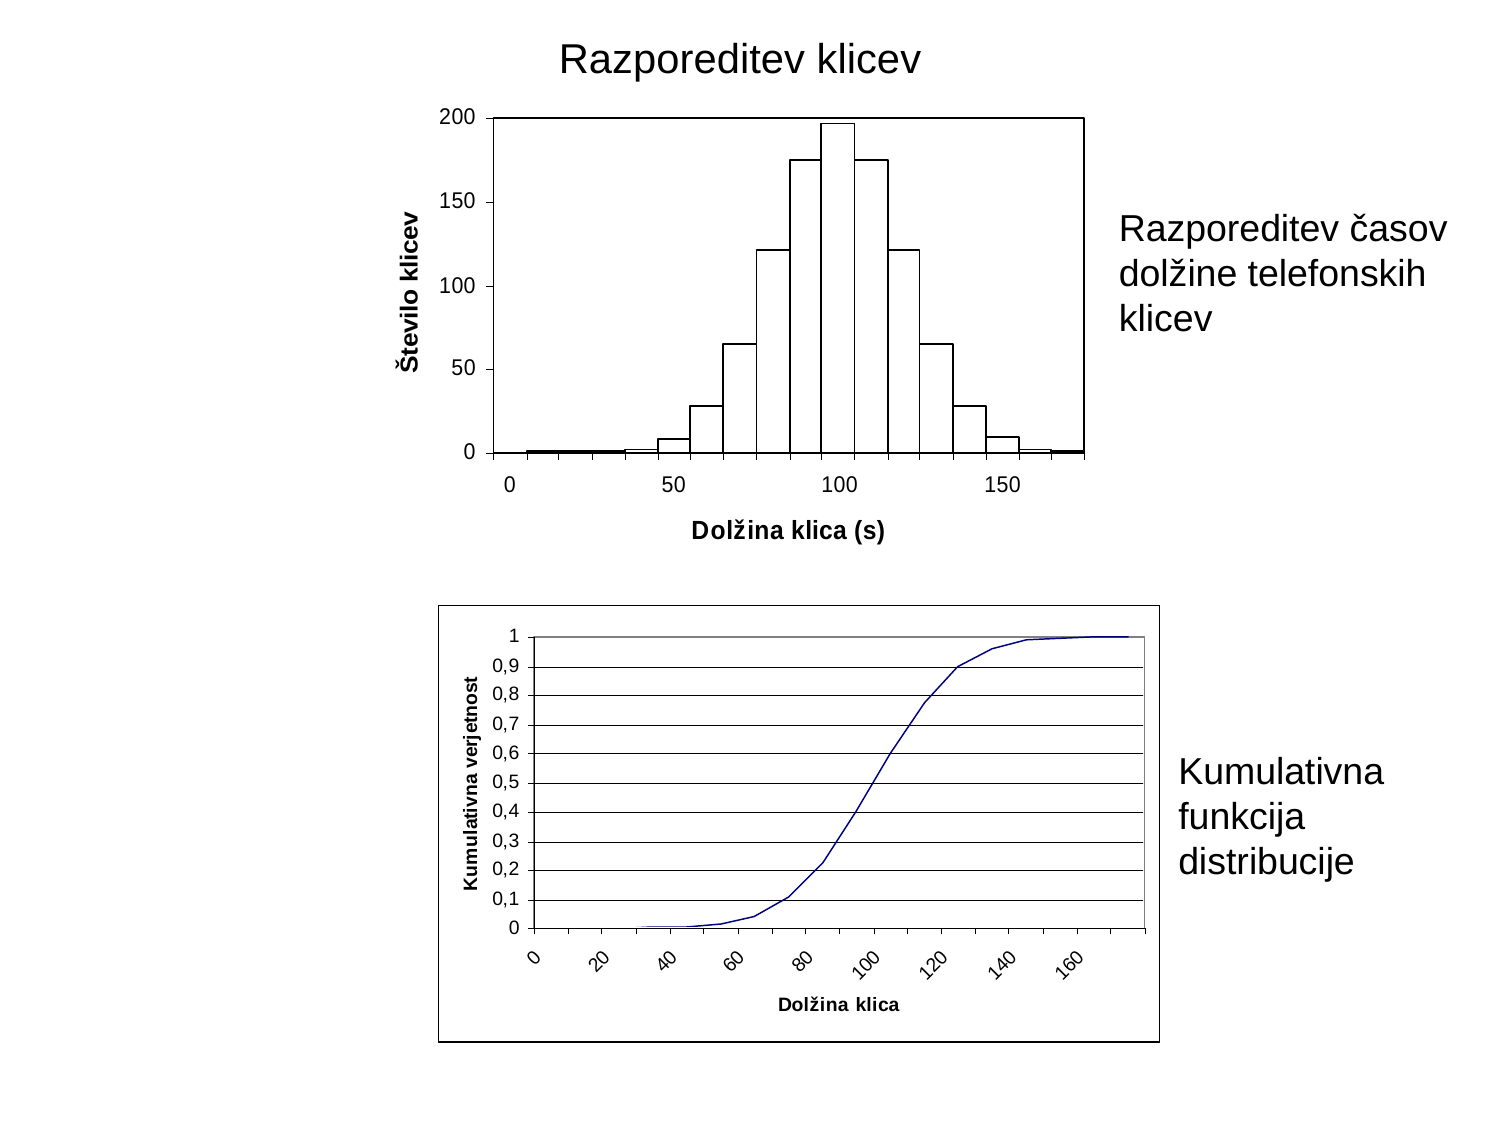

# Razporeditev klicev
Razporeditev časov dolžine telefonskih klicev
Kumulativna funkcija distribucije